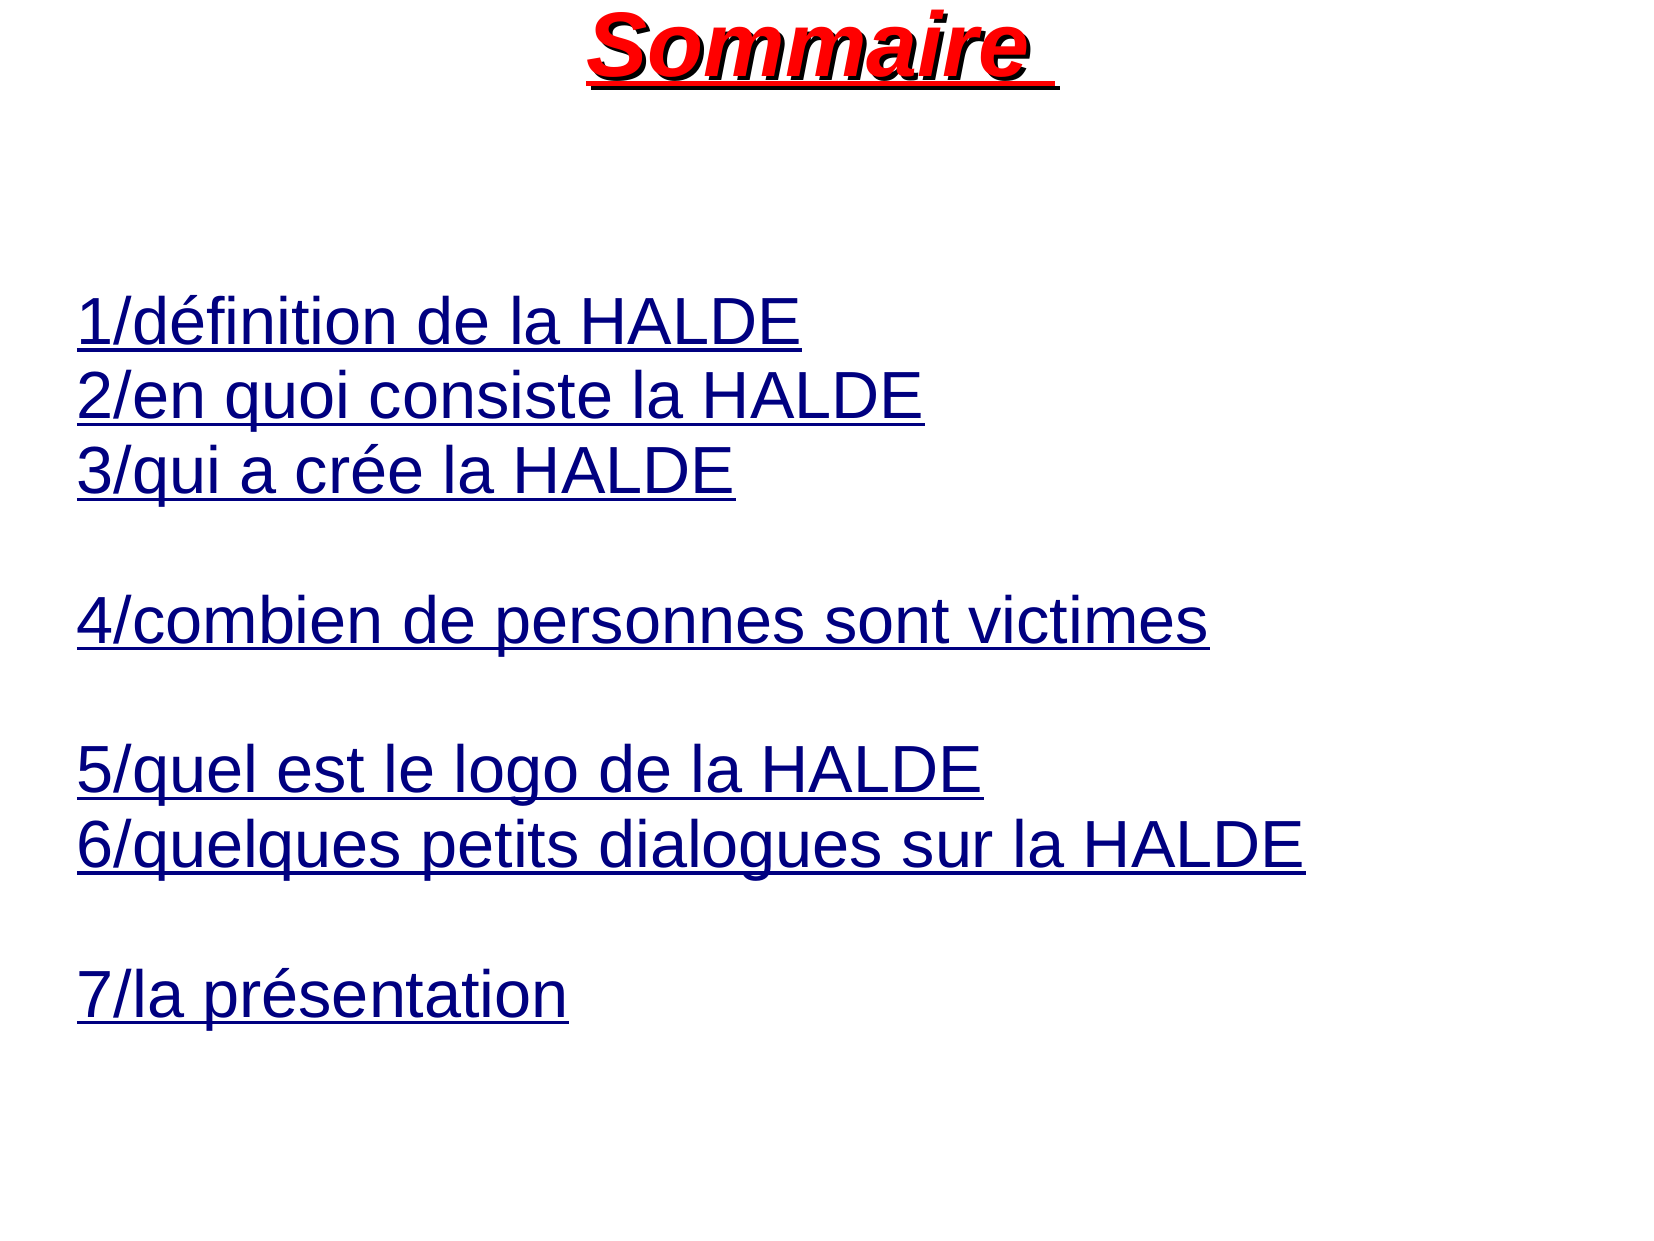

# Sommaire
1/définition de la HALDE
2/en quoi consiste la HALDE
3/qui a crée la HALDE
4/combien de personnes sont victimes
5/quel est le logo de la HALDE
6/quelques petits dialogues sur la HALDE
7/la présentation